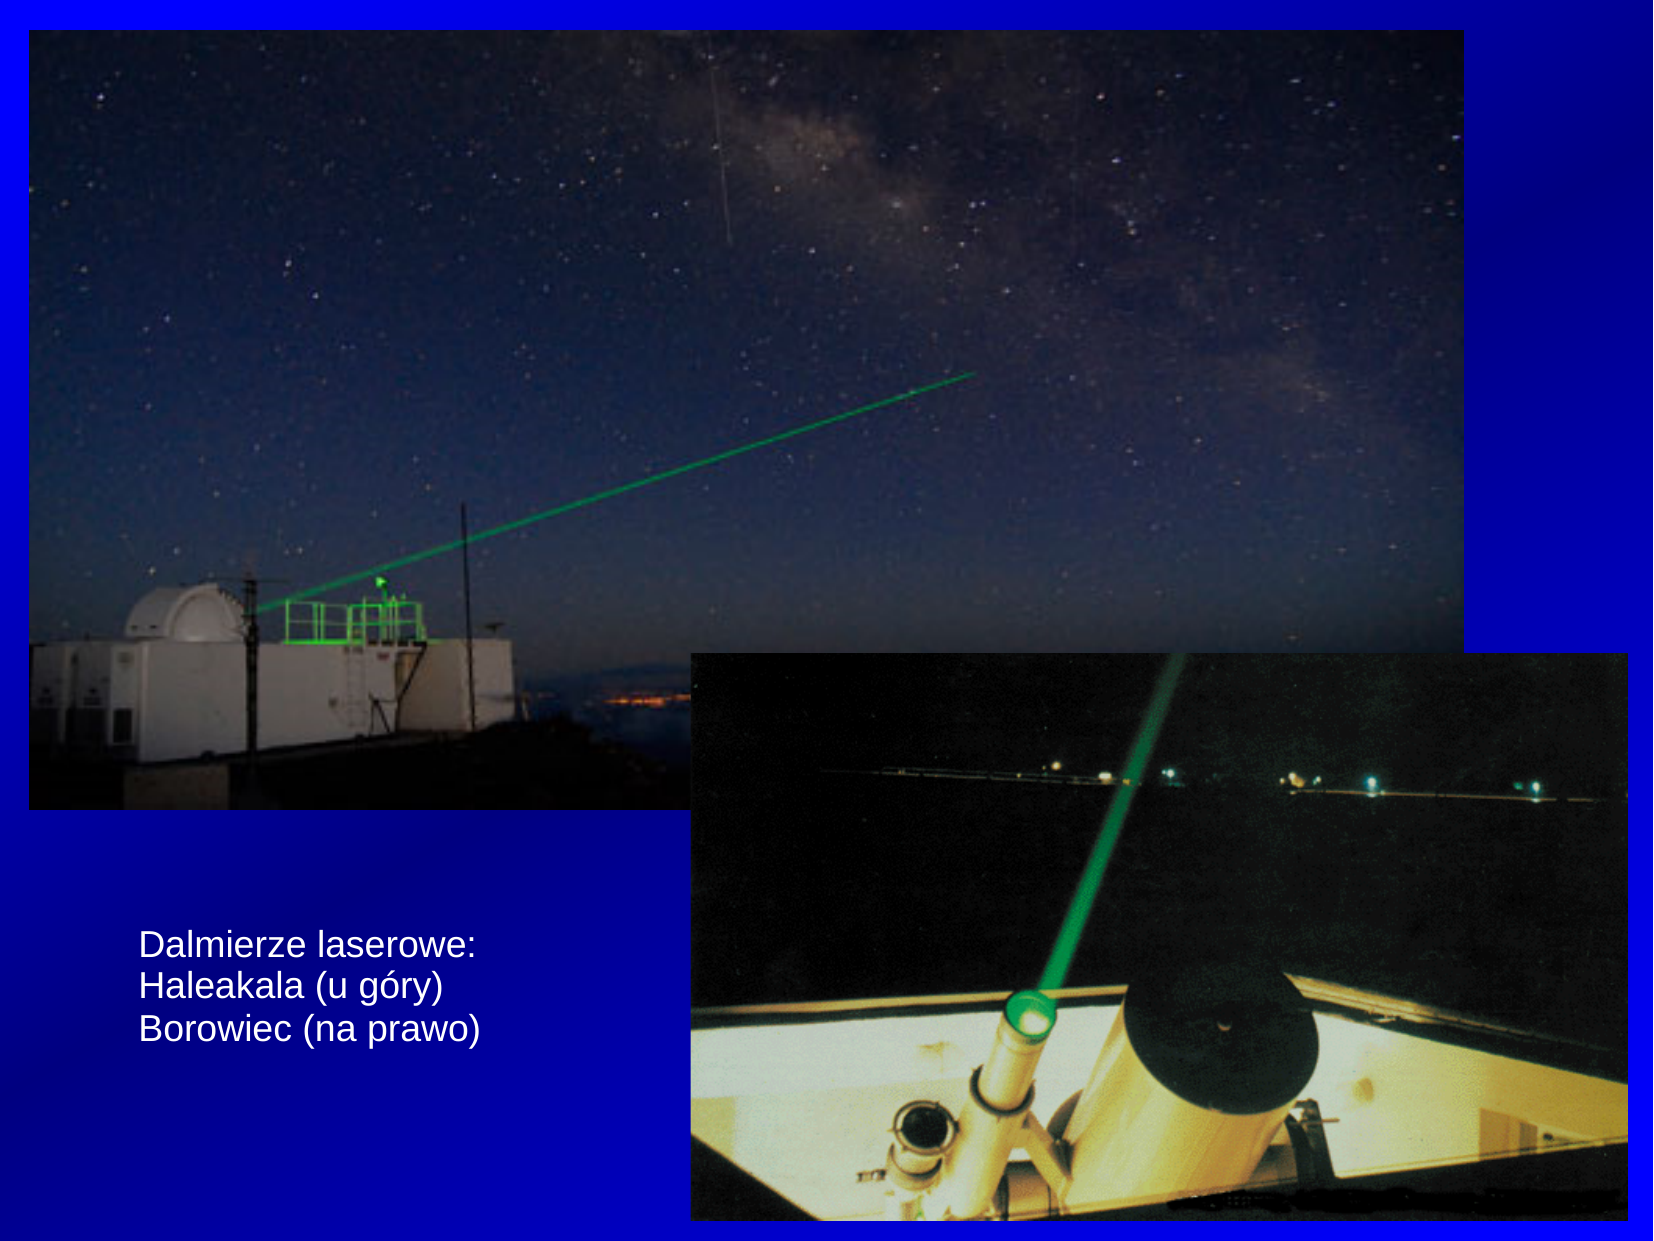

Dalmierze laserowe:
Haleakala (u góry)
Borowiec (na prawo)